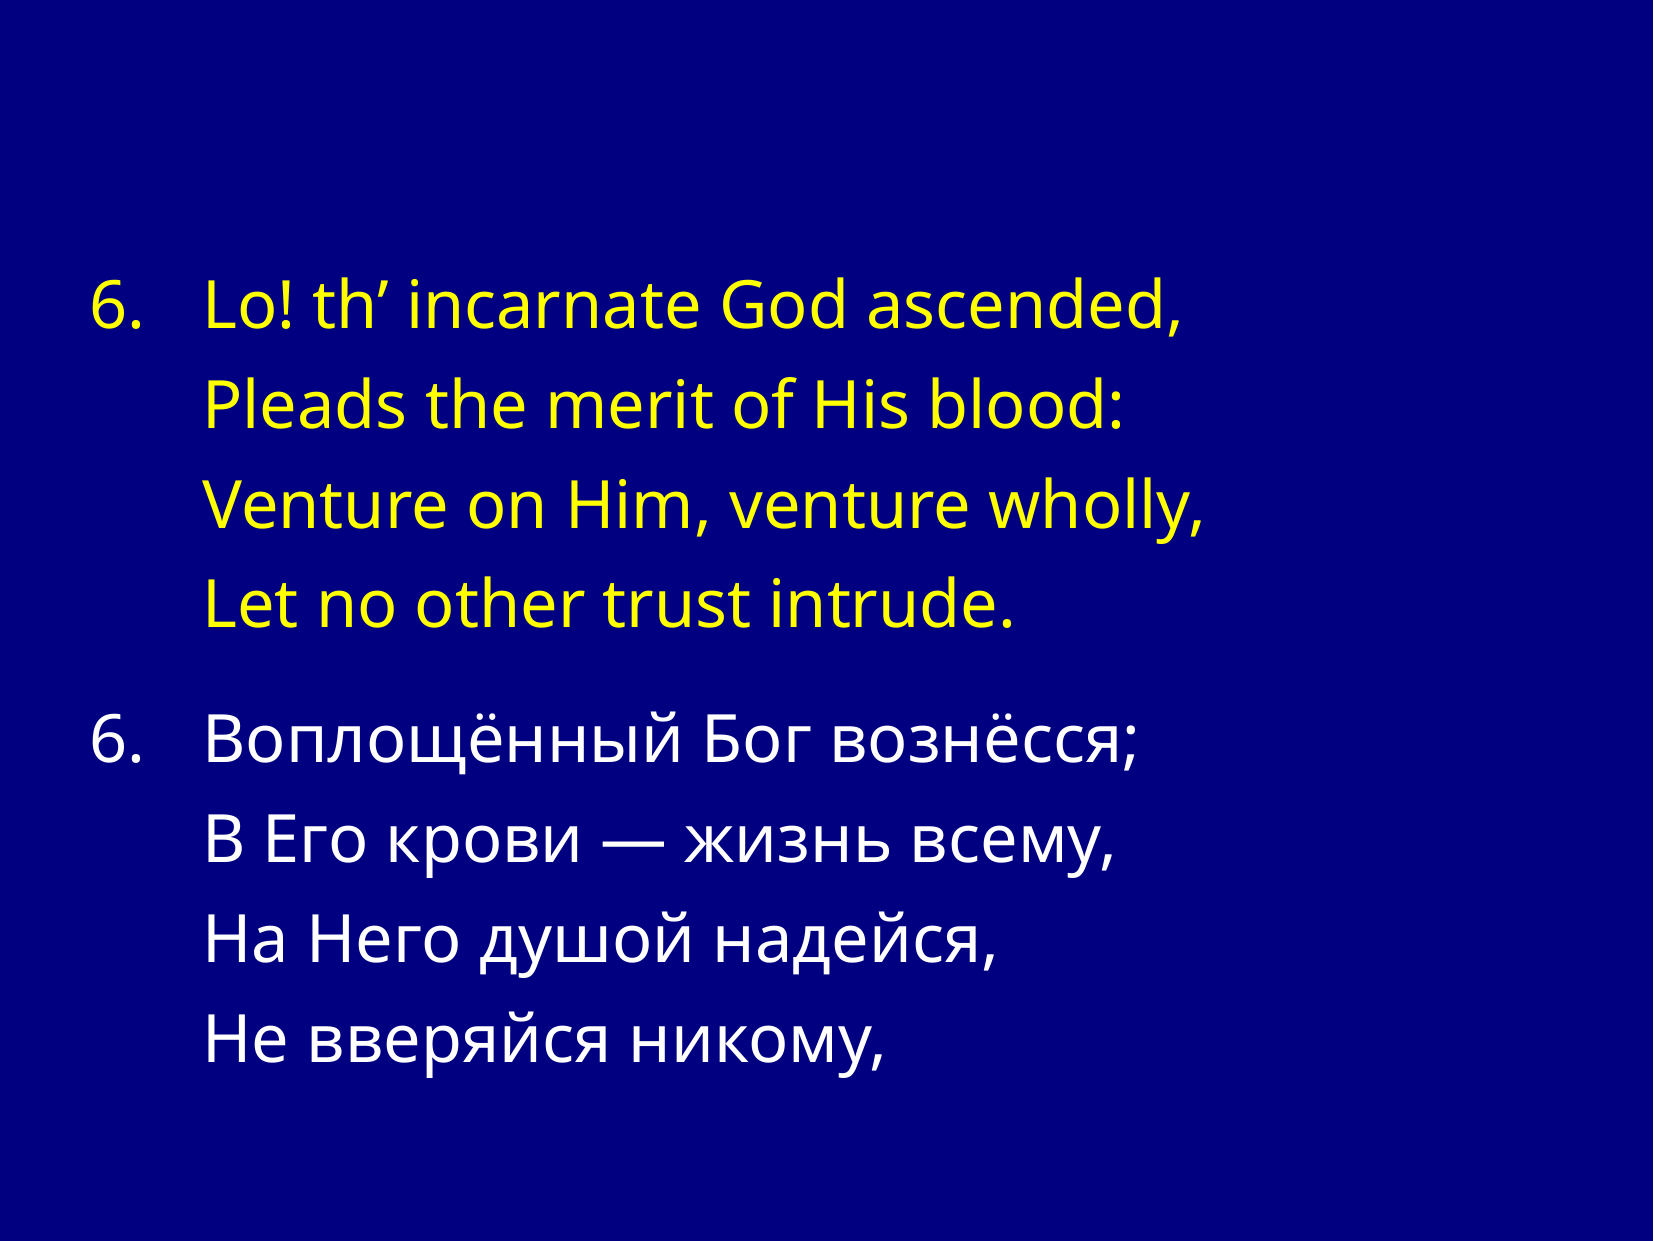

6.	Lo! th’ incarnate God ascended,
	Pleads the merit of His blood:
	Venture on Him, venture wholly,
	Let no other trust intrude.
6.	Воплощённый Бог вознёсся;
	В Его крови — жизнь всему,
	На Него душой надейся,
	Не вверяйся никому,